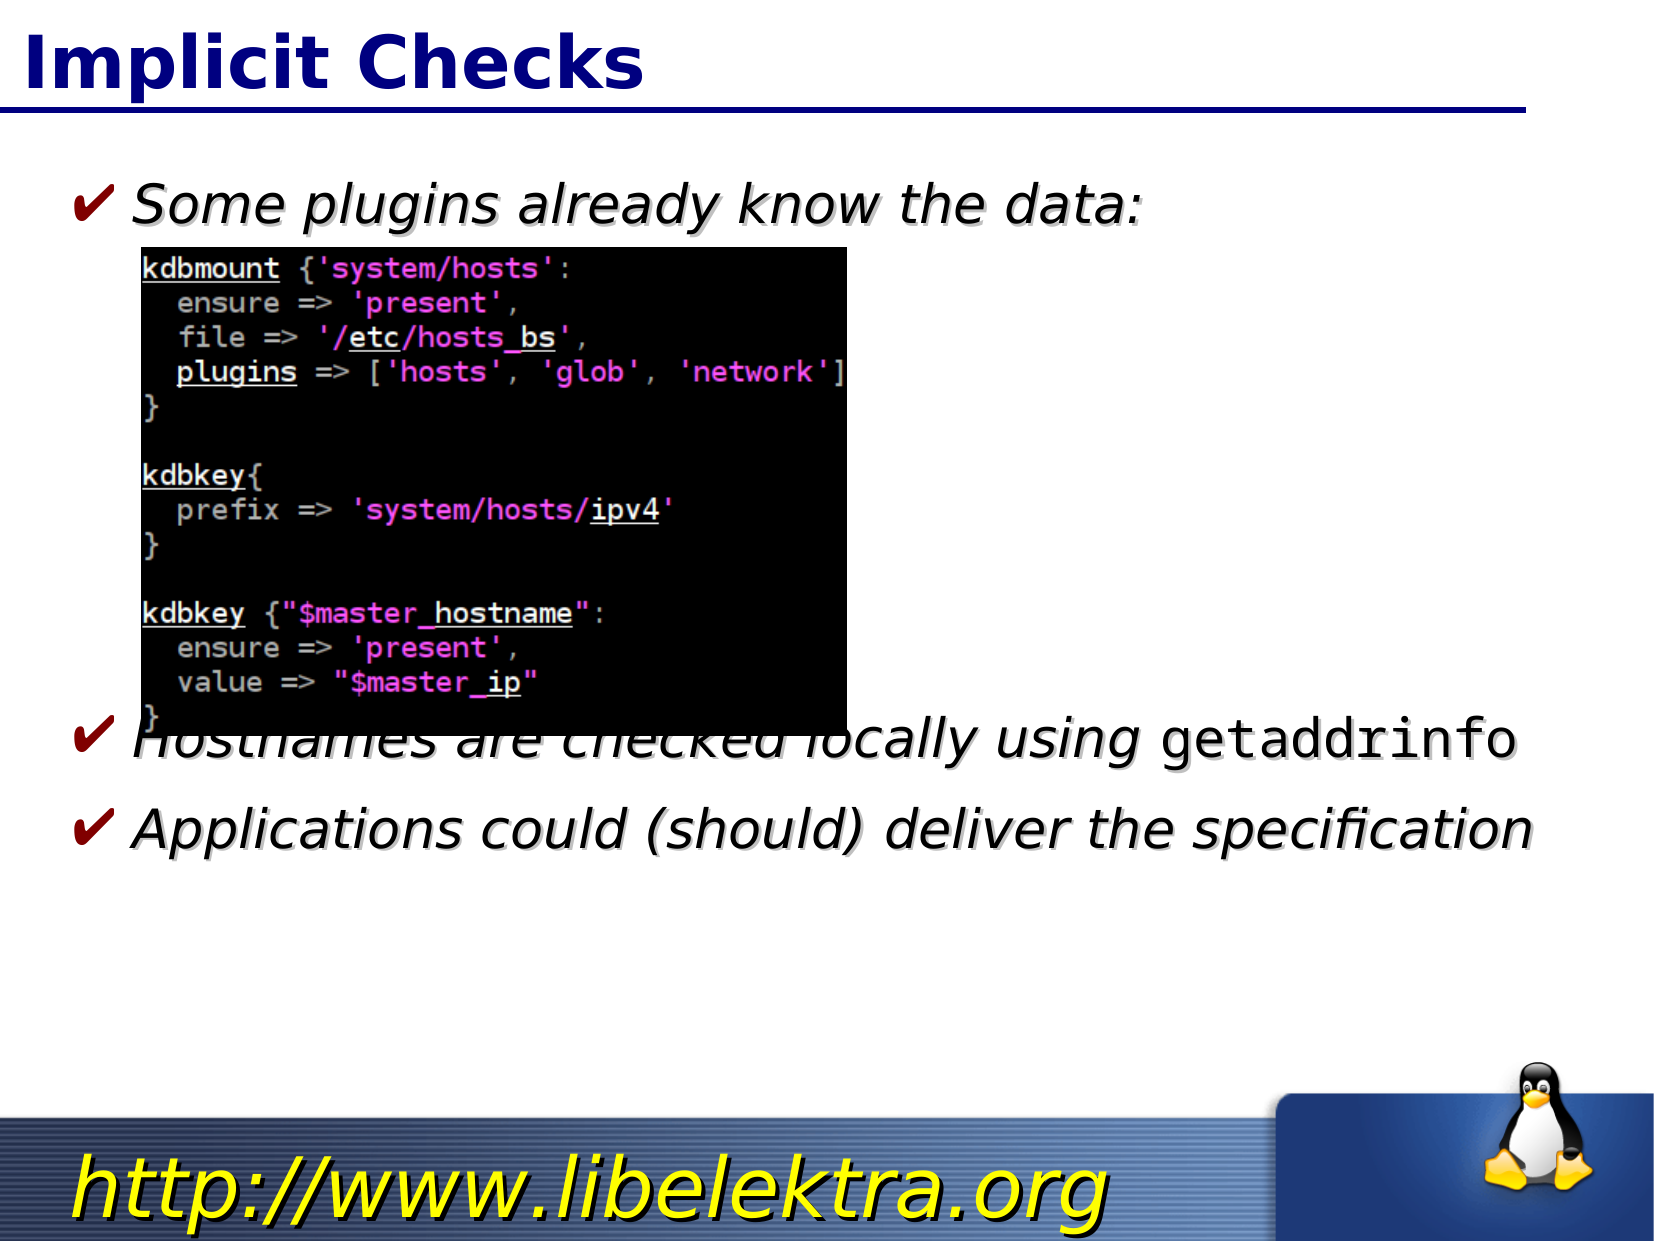

Implicit Checks
# Some plugins already know the data:
Hostnames are checked locally using getaddrinfo
Applications could (should) deliver the specification